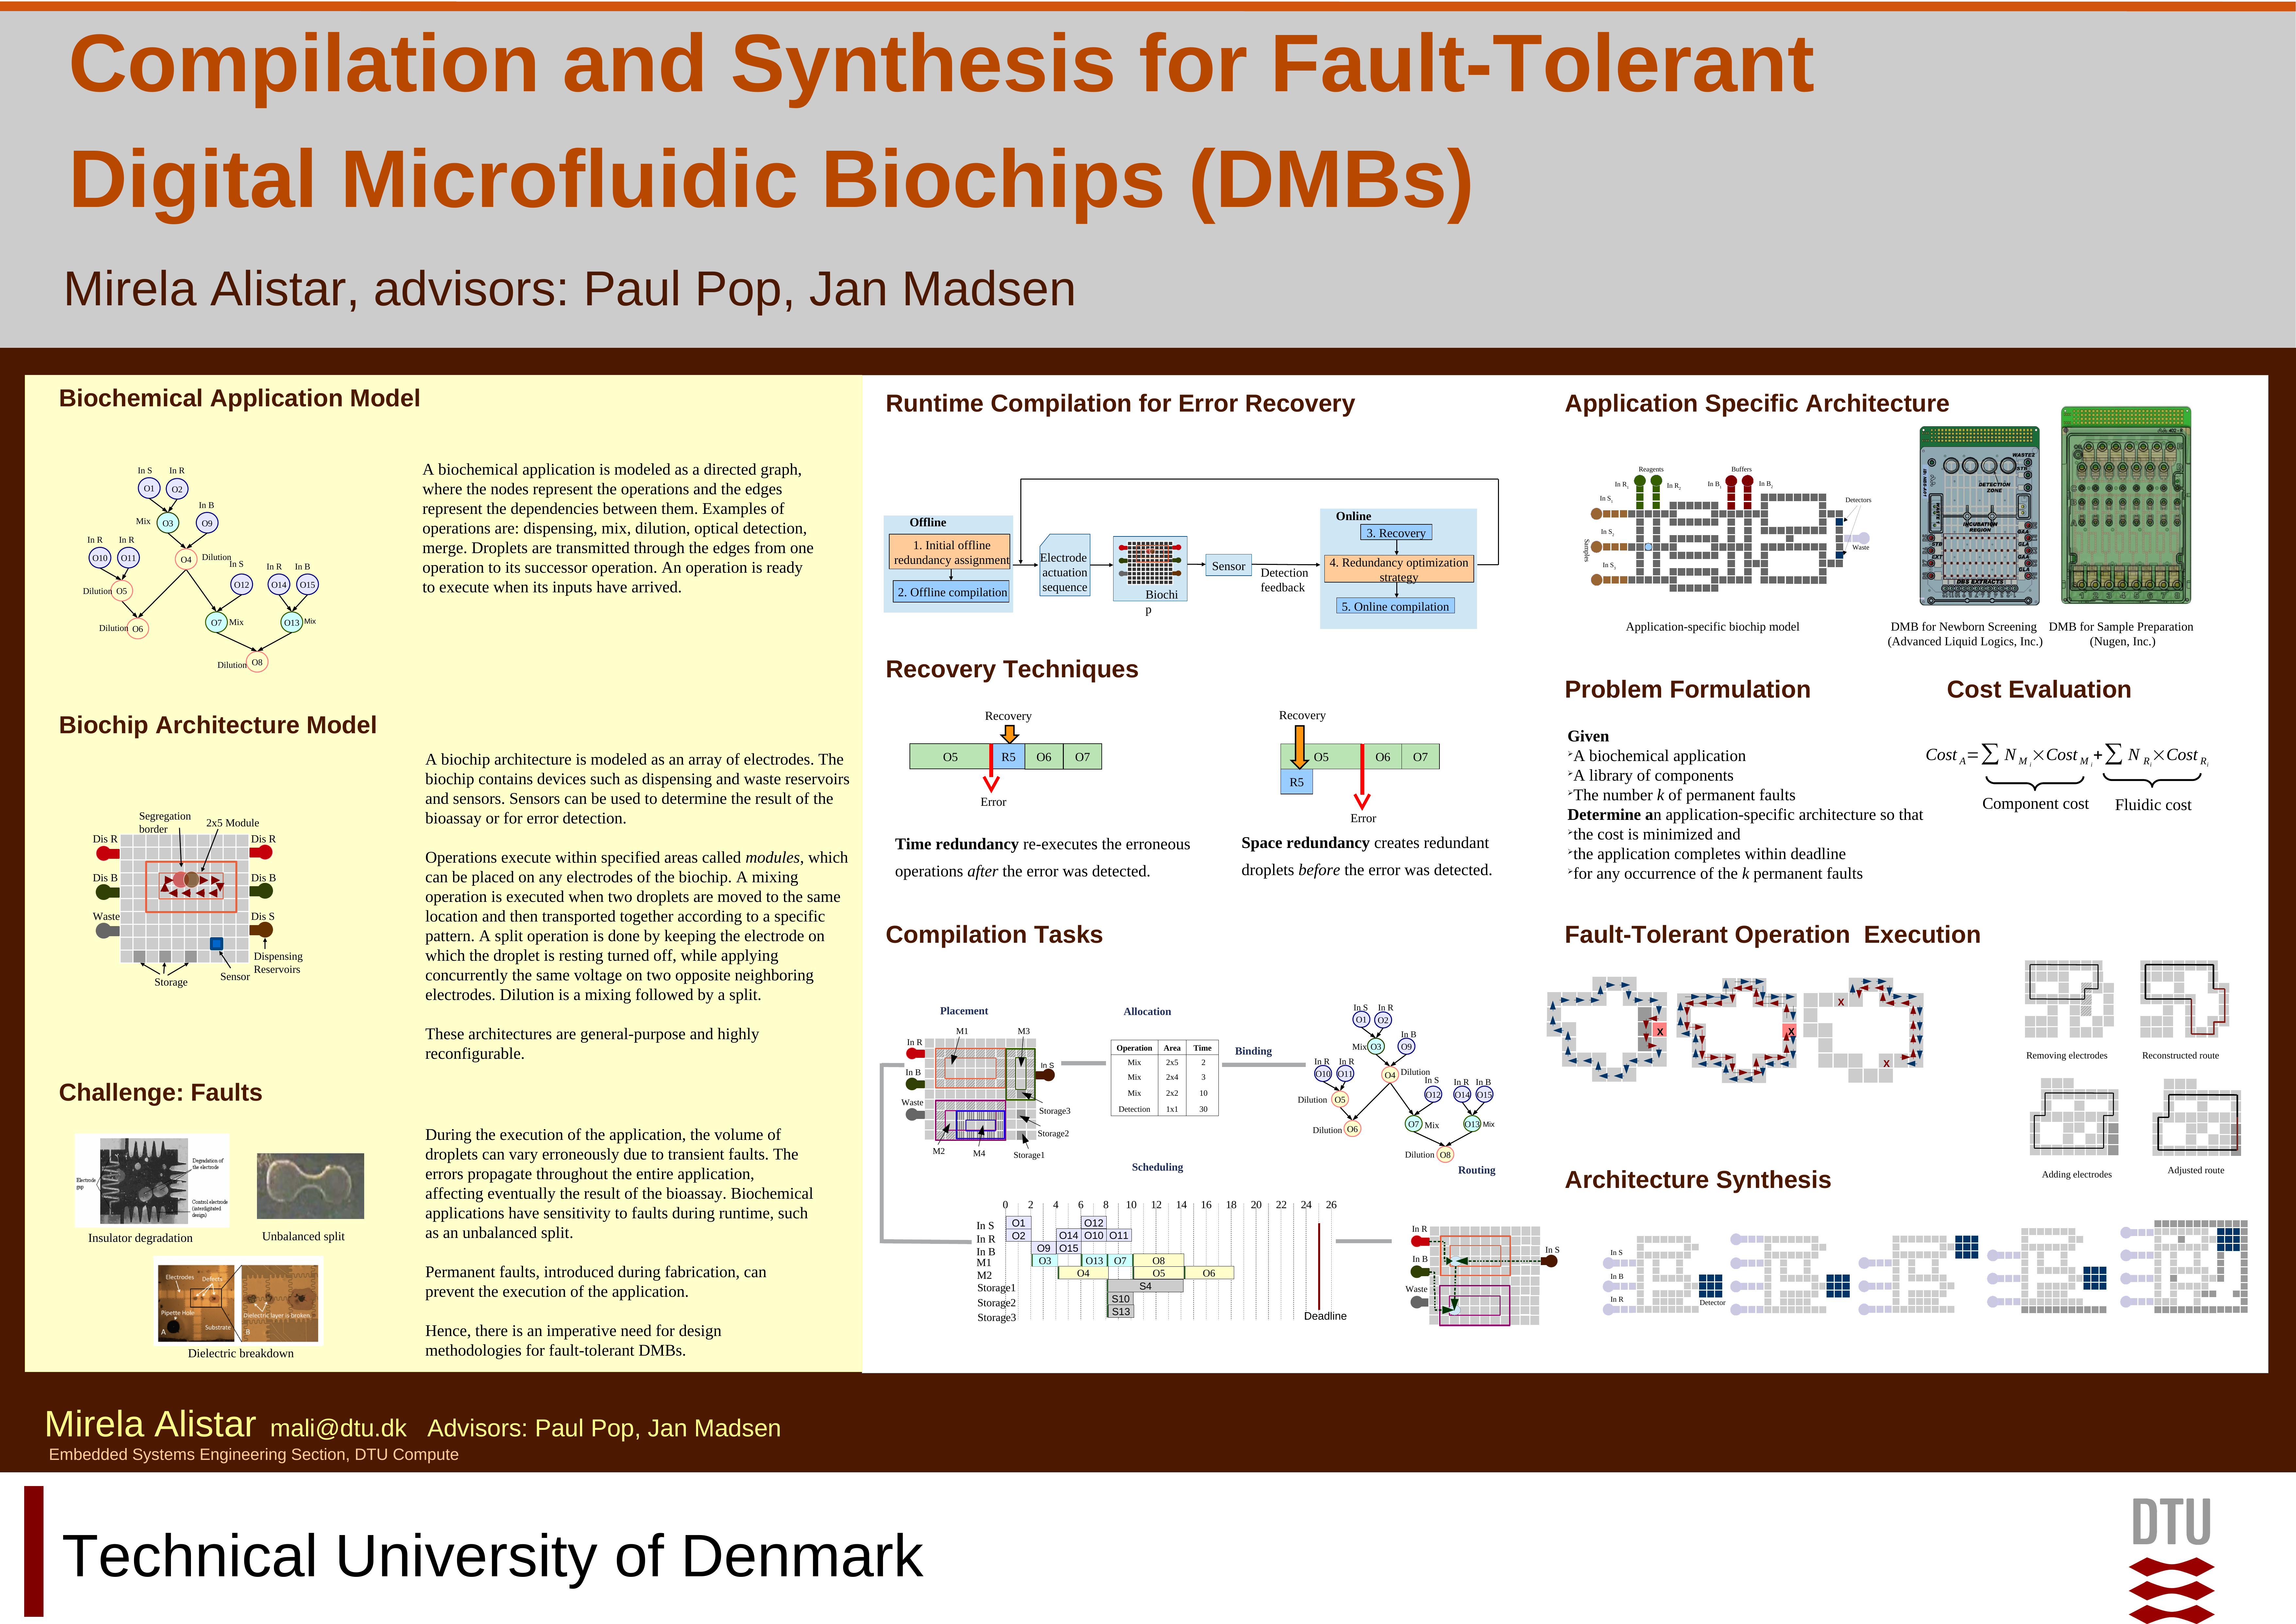

# Compilation and Synthesis for Fault-Tolerant Digital Microfluidic Biochips (DMBs)
Mirela Alistar, advisors: Paul Pop, Jan Madsen
Biochemical Application Model
Biochip Architecture Model
Challenge: Faults
Runtime Compilation for Error Recovery
Recovery Techniques
Compilation Tasks
Application Specific Architecture
Problem Formulation Cost Evaluation
Fault-Tolerant Operation Execution
Architecture Synthesis
A biochemical application is modeled as a directed graph, where the nodes represent the operations and the edges represent the dependencies between them. Examples of operations are: dispensing, mix, dilution, optical detection, merge. Droplets are transmitted through the edges from one operation to its successor operation. An operation is ready to execute when its inputs have arrived.
Reagents
Buffers
In B2
In B1
In R1
In R2
In S1
Detectors
In S2
Waste
Samples
In S3
In S
In R
O1
O2
In B
O9
O3
Mix
In R
In R
O11
O10
O4
Dilution
In S
In R
In B
O12
O14
O15
O5
Dilution
O7
O13
Mix
Mix
O6
Dilution
O8
Dilution
Online
3. Recovery
4. Redundancy optimization
strategy
5. Online compilation
Offline
1. Initial offline
redundancy assignment
Electrode
actuation
sequence
Sensor
Detection
feedback
2. Offline compilation
Biochip
DMB for Newborn Screening
(Advanced Liquid Logics, Inc.)
Application-specific biochip model
DMB for Sample Preparation
(Nugen, Inc.)
Recovery
O5
O6
O7
R5
Error
Recovery
O5
R5
O6
O7
Error
Given
A biochemical application
A library of components
The number k of permanent faults
Determine an application-specific architecture so that
the cost is minimized and
the application completes within deadline
for any occurrence of the k permanent faults
A biochip architecture is modeled as an array of electrodes. The biochip contains devices such as dispensing and waste reservoirs and sensors. Sensors can be used to determine the result of the bioassay or for error detection.
Operations execute within specified areas called modules, which can be placed on any electrodes of the biochip. A mixing operation is executed when two droplets are moved to the same location and then transported together according to a specific pattern. A split operation is done by keeping the electrode on which the droplet is resting turned off, while applying concurrently the same voltage on two opposite neighboring electrodes. Dilution is a mixing followed by a split.
These architectures are general-purpose and highly reconfigurable.
Component cost
Fluidic cost
Segregation border
2x5 Module
Dis R
Dis R
Dis B
Dis B
Waste
Dis S
Dispensing
Reservoirs
Sensor
Storage
Space redundancy creates redundant droplets before the error was detected.
Time redundancy re-executes the erroneous operations after the error was detected.
X
X
X
X
In S
In R
O1
O2
In B
O9
O3
Mix
In R
In R
Dilution
O11
O10
O4
In S
In R
In B
O12
O14
O15
O5
Dilution
O7
O13
Mix
Mix
O6
Dilution
Dilution
O8
Placement
Allocation
M1
M3
In R
In S
In B
Waste
Storage3
Storage2
M2
M4
Storage1
| Operation | Area | Time |
| --- | --- | --- |
| Mix | 2x5 | 2 |
| Mix | 2x4 | 3 |
| Mix | 2x2 | 10 |
| Detection | 1x1 | 30 |
Binding
Scheduling
Routing
0
2
4
8
10
12
16
18
22
24
6
14
20
26
In S
O1
O12
O14
O10
O11
O2
In R
O9
O15
In B
M1
O8
O3
O13
O7
M2
O4
O5
O6
Storage1
S4
S10
Storage2
S13
Deadline
Storage3
 Removing electrodes
 Reconstructed route
During the execution of the application, the volume of droplets can vary erroneously due to transient faults. The errors propagate throughout the entire application, affecting eventually the result of the bioassay. Biochemical applications have sensitivity to faults during runtime, such as an unbalanced split.
Permanent faults, introduced during fabrication, can prevent the execution of the application.
Hence, there is an imperative need for design methodologies for fault-tolerant DMBs.
Adjusted route
Adding electrodes
In R
In S
In B
Waste
Unbalanced split
Insulator degradation
In S
In B
In R
Detector
Dielectric breakdown
Mirela Alistar mali@dtu.dk Advisors: Paul Pop, Jan Madsen
 Embedded Systems Engineering Section, DTU Compute
Technical University of Denmark